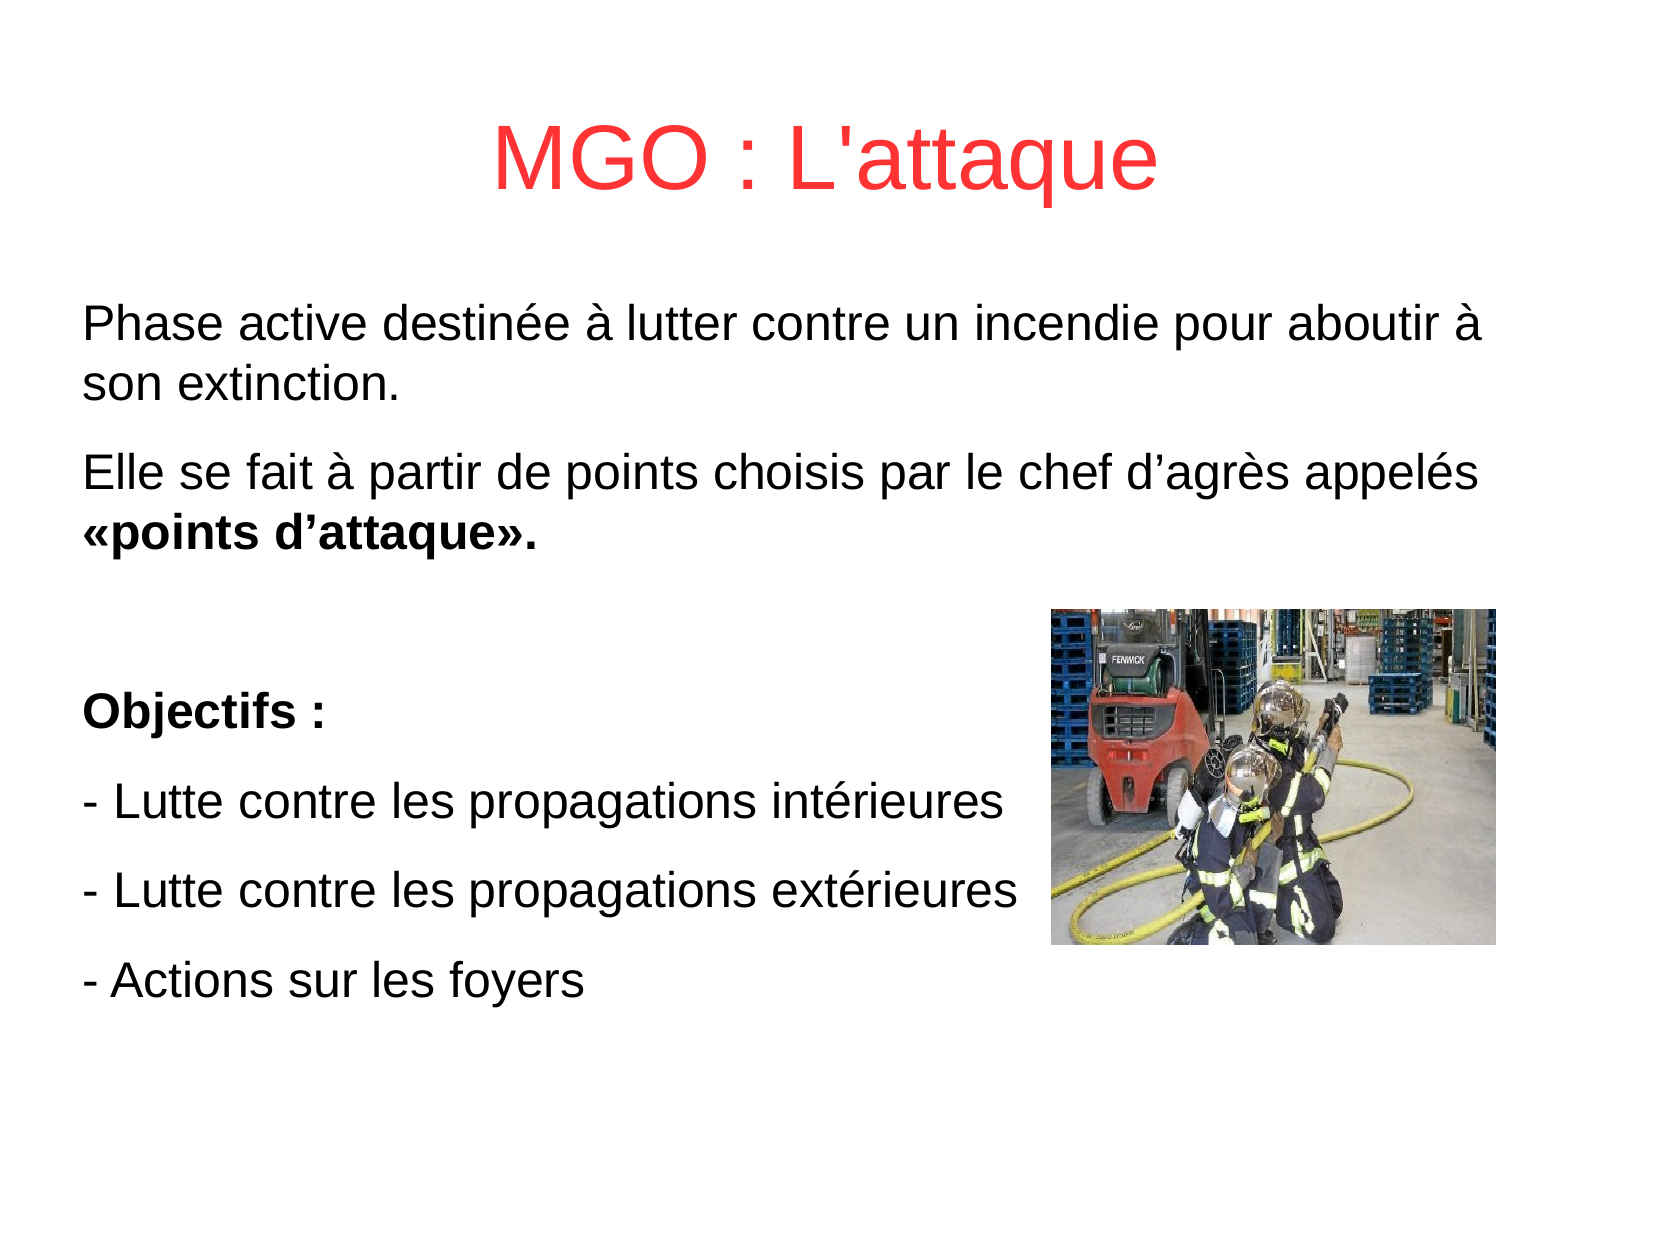

# MGO : L'attaque
Phase active destinée à lutter contre un incendie pour aboutir à son extinction.
Elle se fait à partir de points choisis par le chef d’agrès appelés «points d’attaque».
Objectifs :
- Lutte contre les propagations intérieures
- Lutte contre les propagations extérieures
- Actions sur les foyers